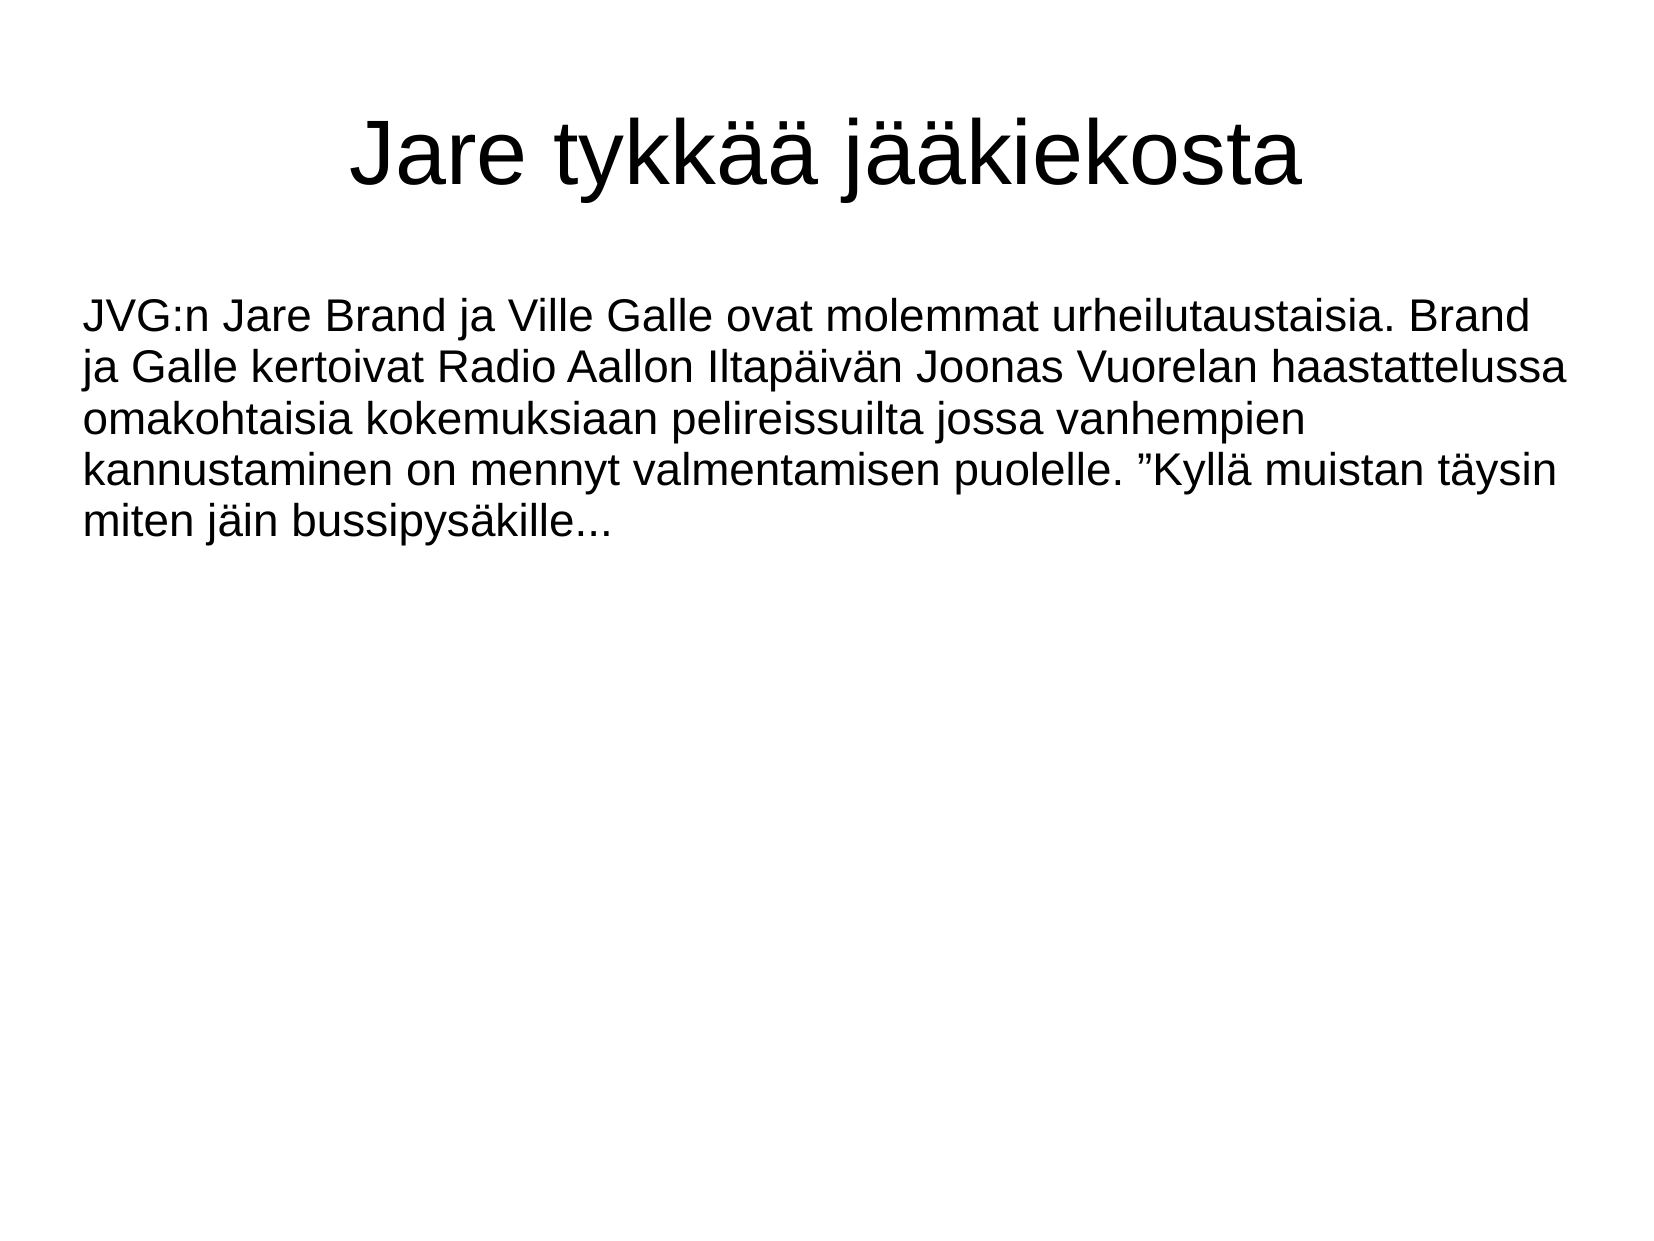

# Jare tykkää jääkiekosta
JVG:n Jare Brand ja Ville Galle ovat molemmat urheilutaustaisia. Brand ja Galle kertoivat Radio Aallon Iltapäivän Joonas Vuorelan haastattelussa omakohtaisia kokemuksiaan pelireissuilta jossa vanhempien kannustaminen on mennyt valmentamisen puolelle. ”Kyllä muistan täysin miten jäin bussipysäkille...